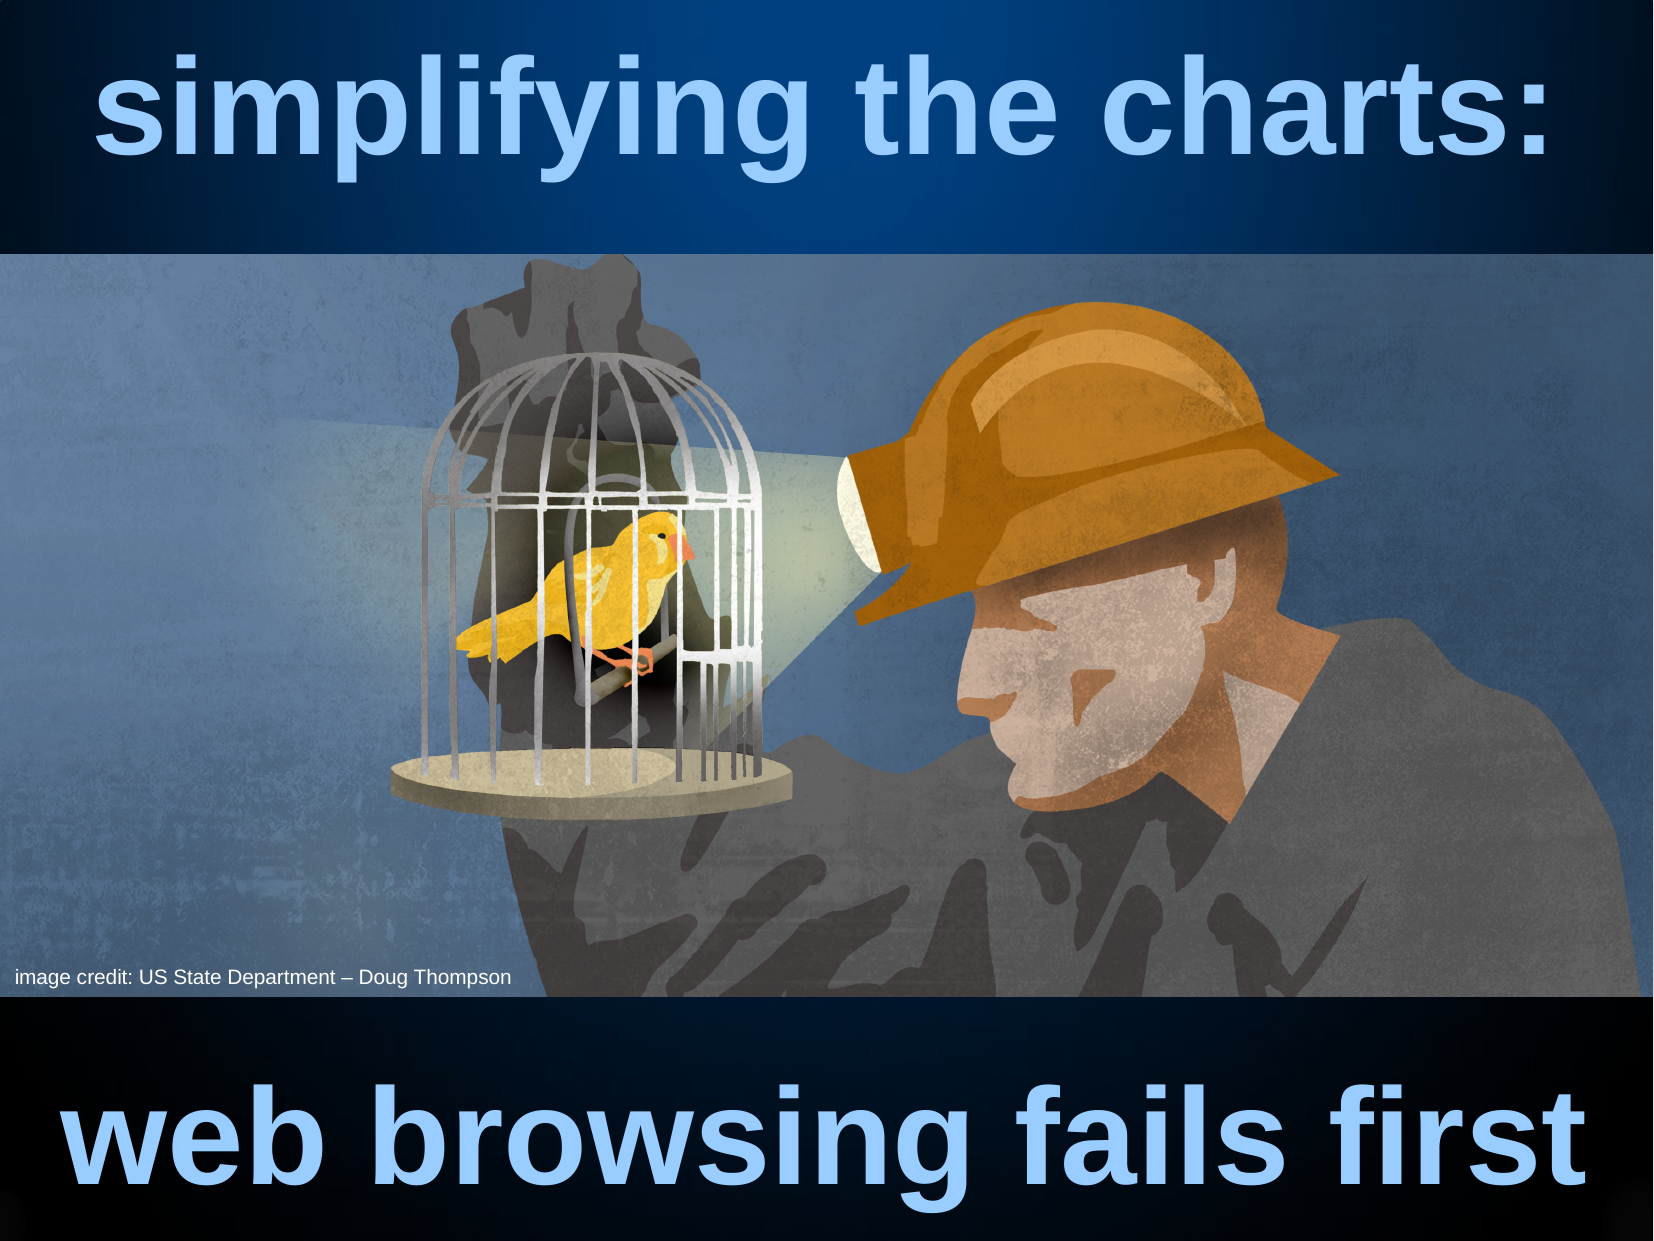

# simplifying the charts:
image credit: US State Department – Doug Thompson
web browsing fails first